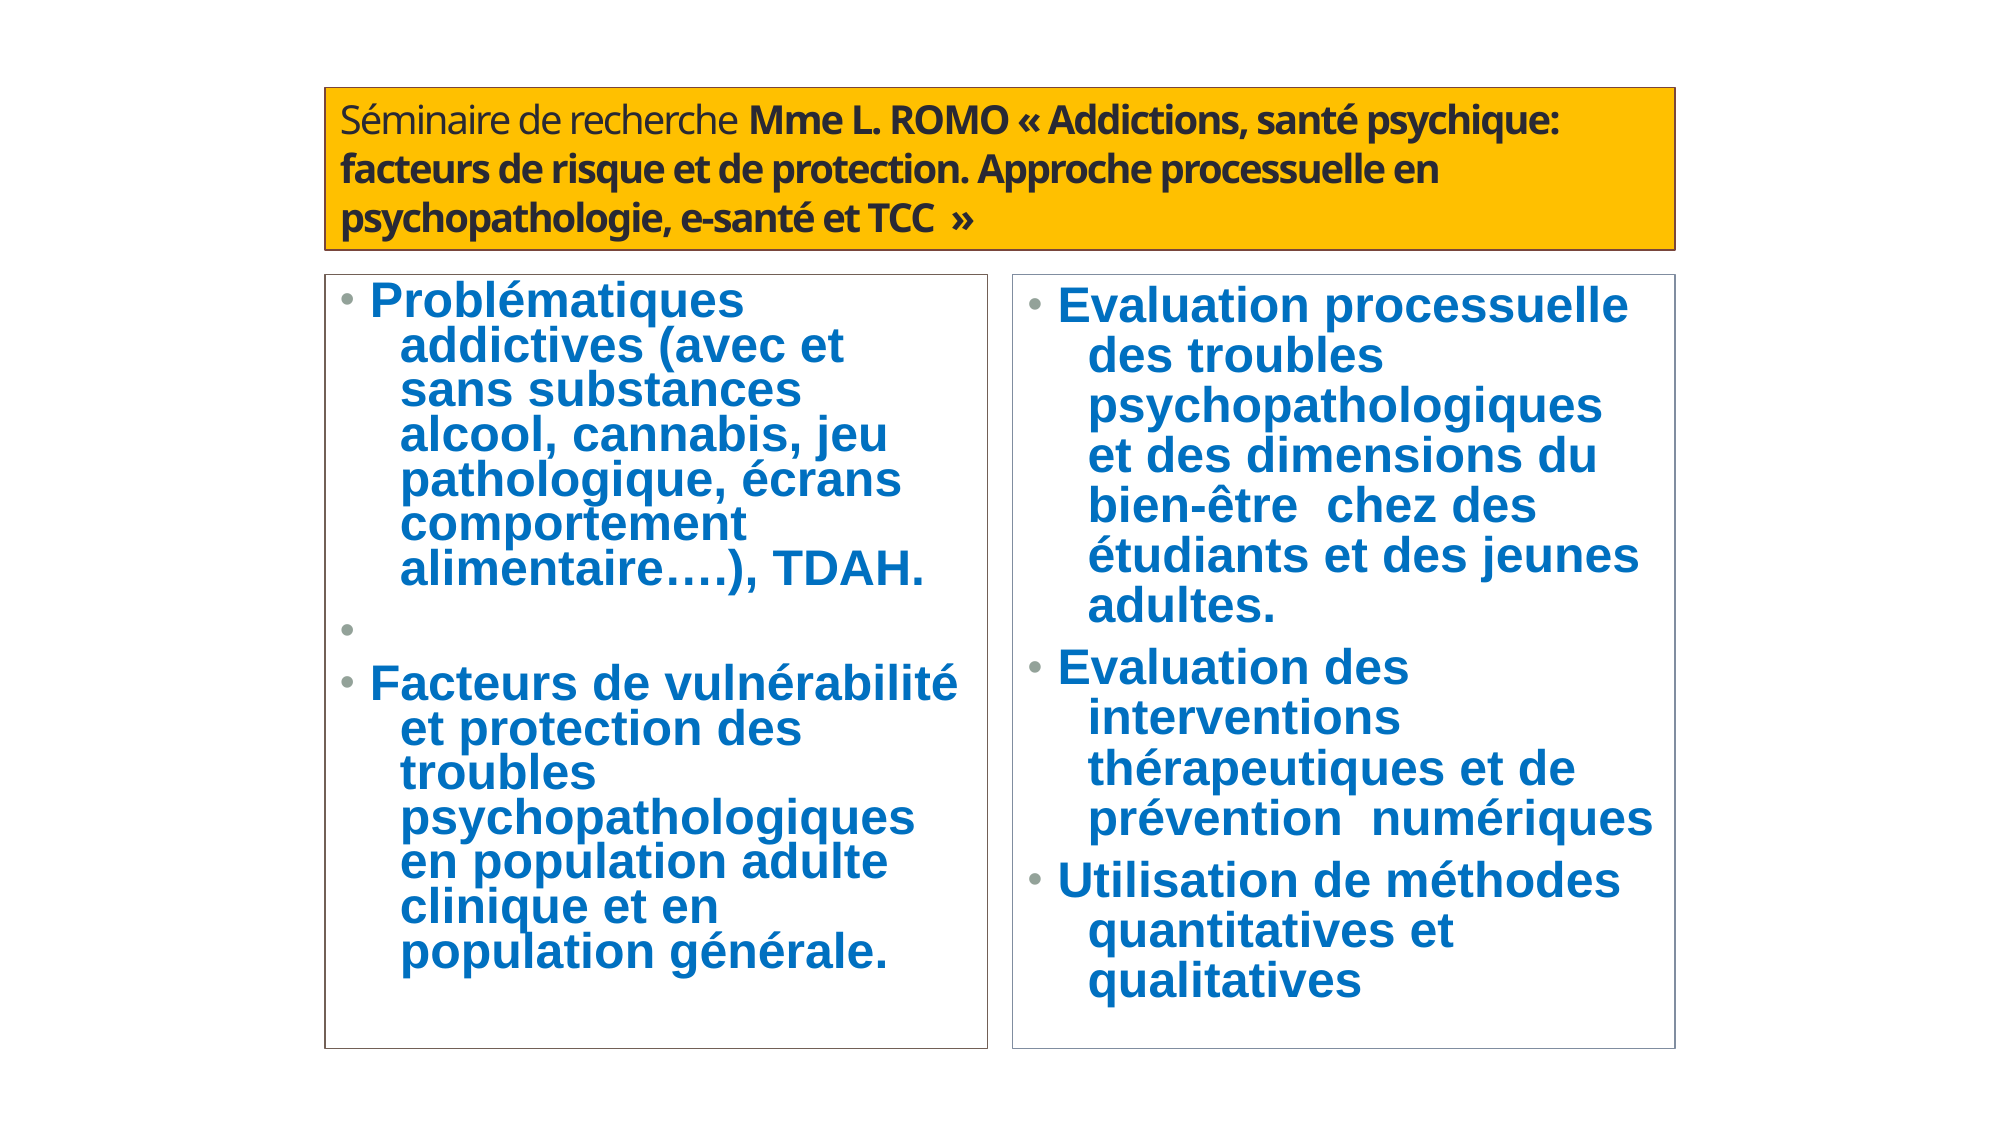

Séminaire de recherche Mme L. ROMO « Addictions, santé psychique: facteurs de risque et de protection. Approche processuelle en psychopathologie, e-santé et TCC »
Problématiques addictives (avec et sans substances alcool, cannabis, jeu pathologique, écrans comportement alimentaire….), TDAH.
Facteurs de vulnérabilité et protection des troubles psychopathologiques en population adulte clinique et en population générale.
Evaluation processuelle des troubles psychopathologiques et des dimensions du bien-être chez des étudiants et des jeunes adultes.
Evaluation des interventions thérapeutiques et de prévention numériques
Utilisation de méthodes quantitatives et qualitatives